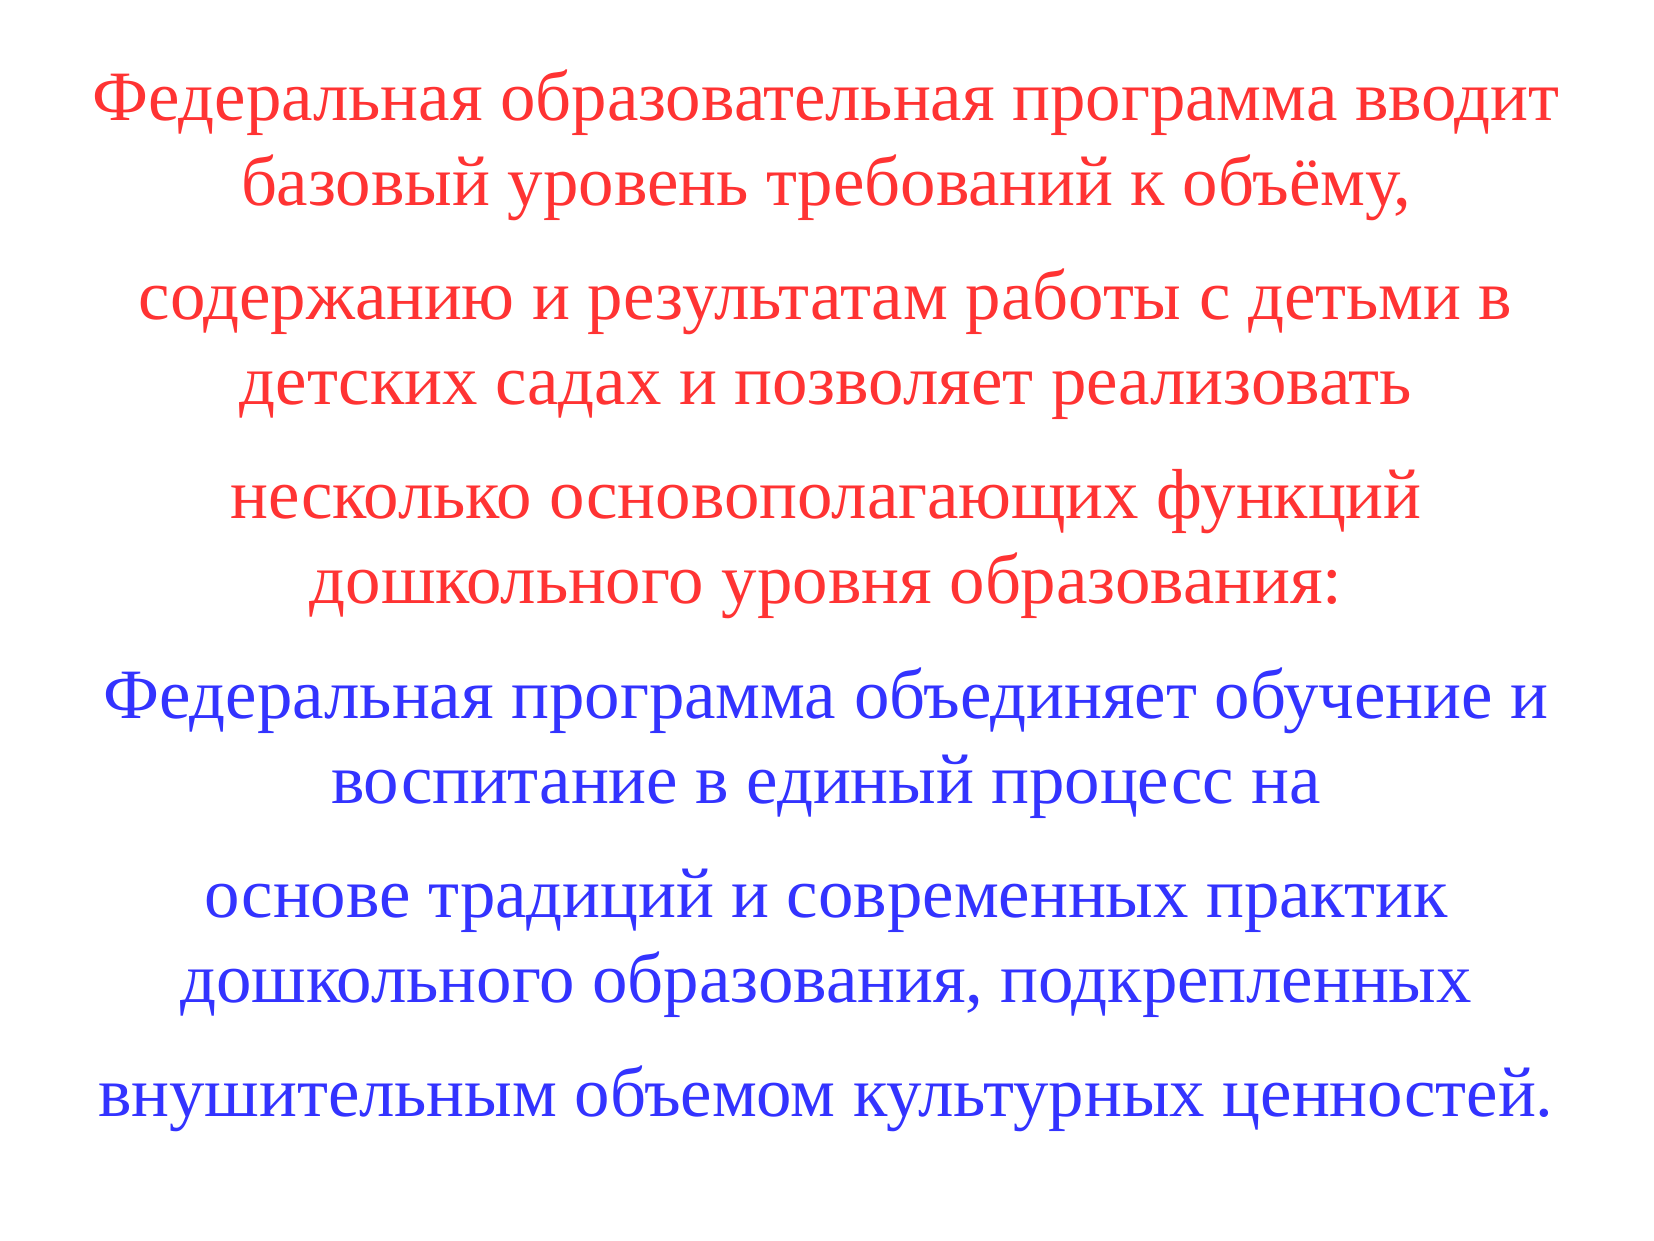

# Федеральная образовательная программа вводит базовый уровень требований к объёму,
содержанию и результатам работы с детьми в детских садах и позволяет реализовать
несколько основополагающих функций дошкольного уровня образования:
Федеральная программа объединяет обучение и воспитание в единый процесс на
основе традиций и современных практик дошкольного образования, подкрепленных
внушительным объемом культурных ценностей.